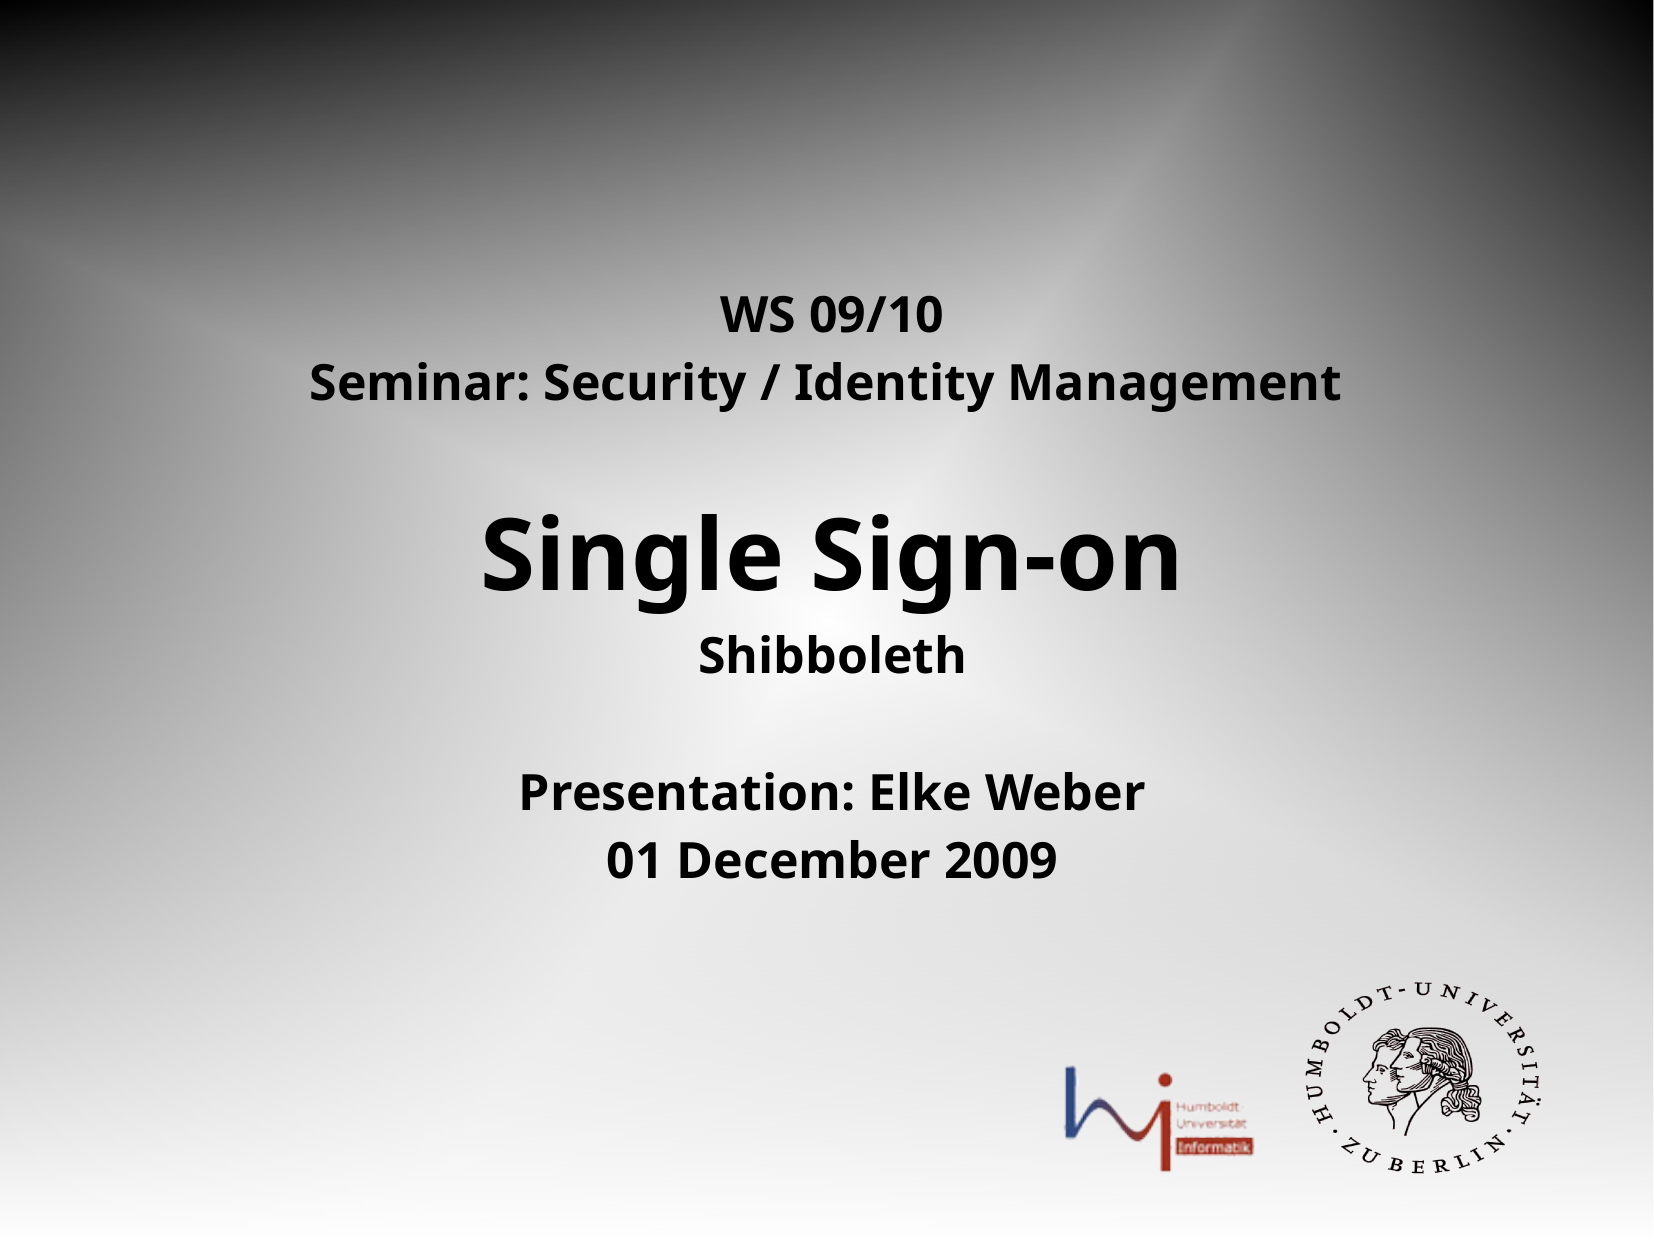

WS 09/10
Seminar: Security / Identity Management
Single Sign-on
Shibboleth
Presentation: Elke Weber
01 December 2009